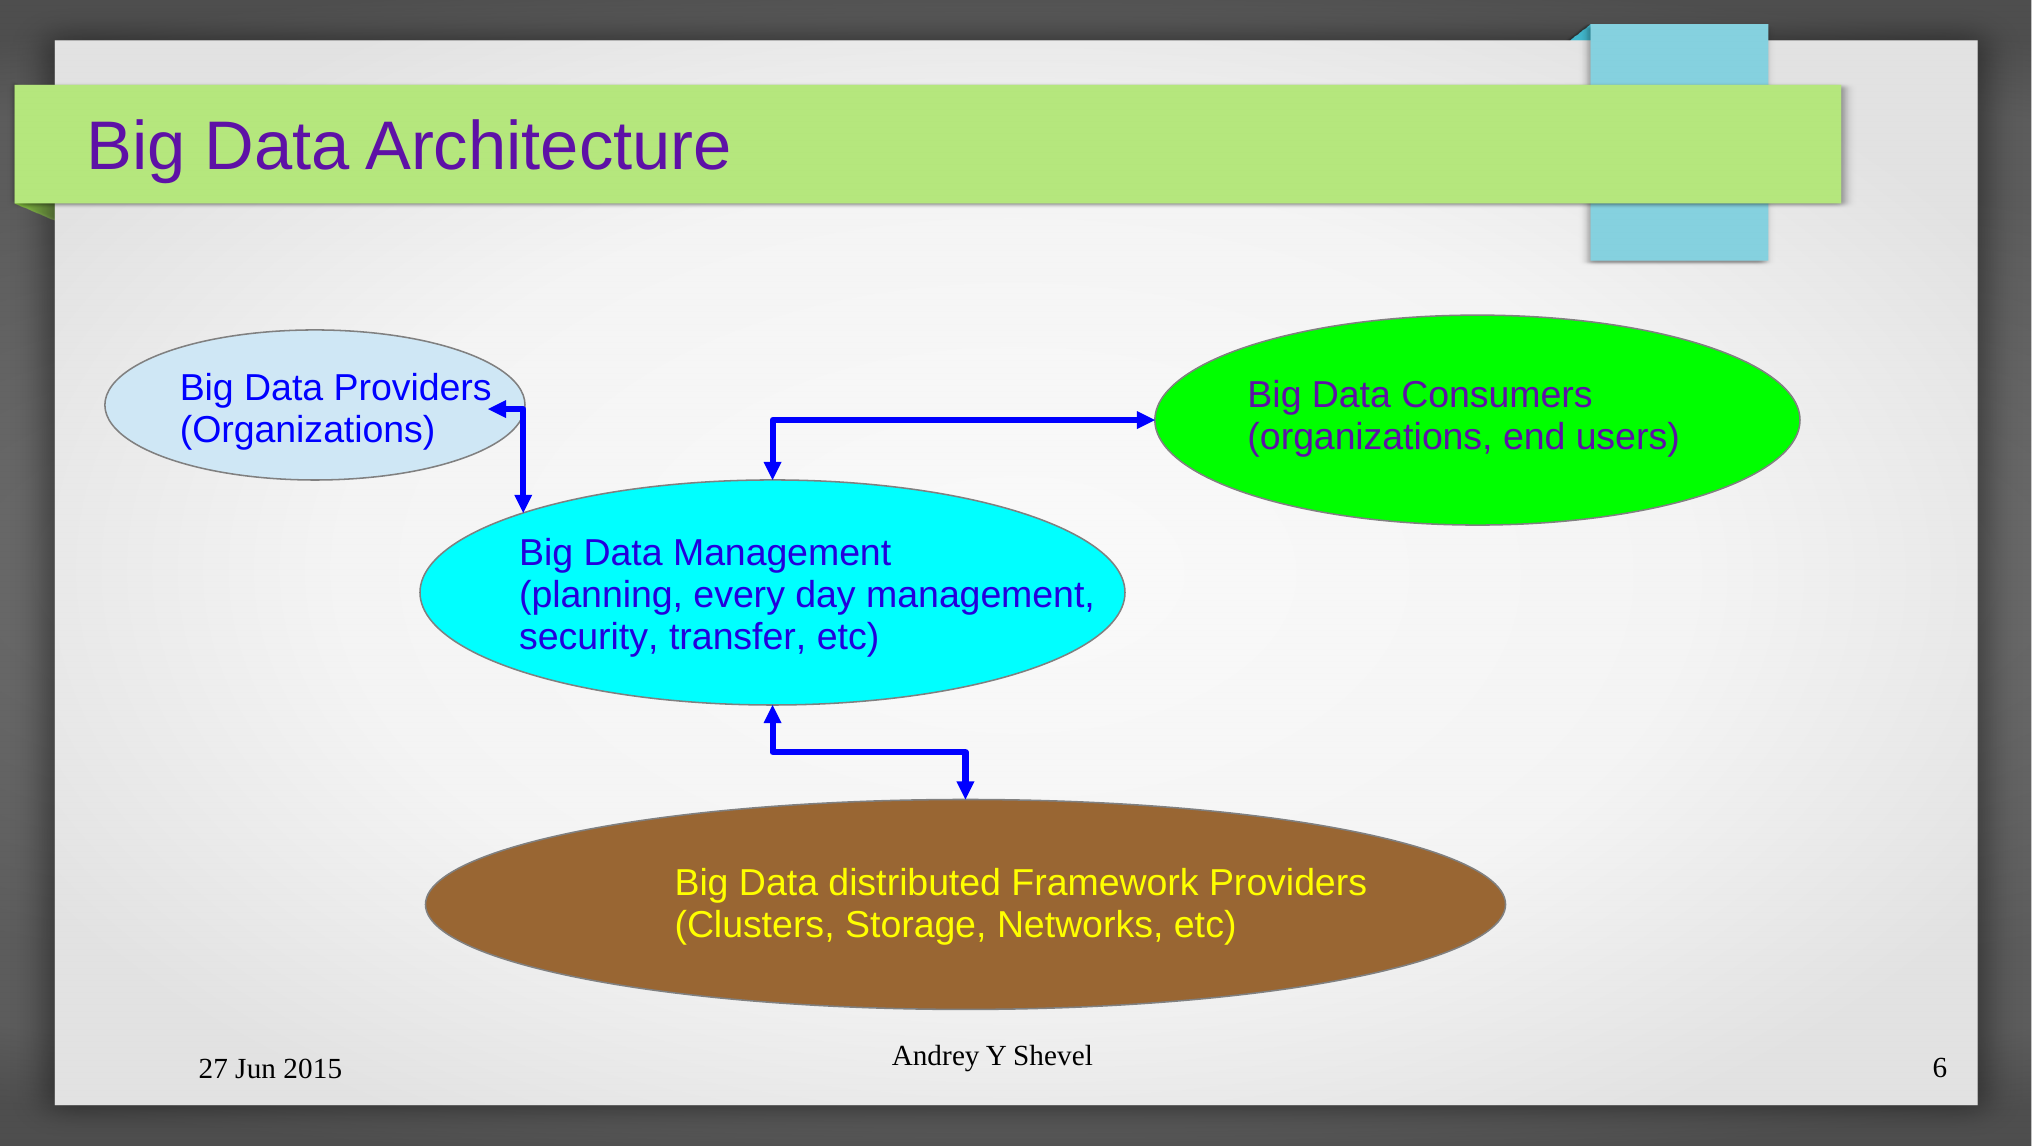

# Big Data Architecture
Big Data Providers
(Organizations)
Big Data Consumers
(organizations, end users)
Big Data Management
(planning, every day management,
security, transfer, etc)
Big Data distributed Framework Providers
(Clusters, Storage, Networks, etc)
6
15 April 2013